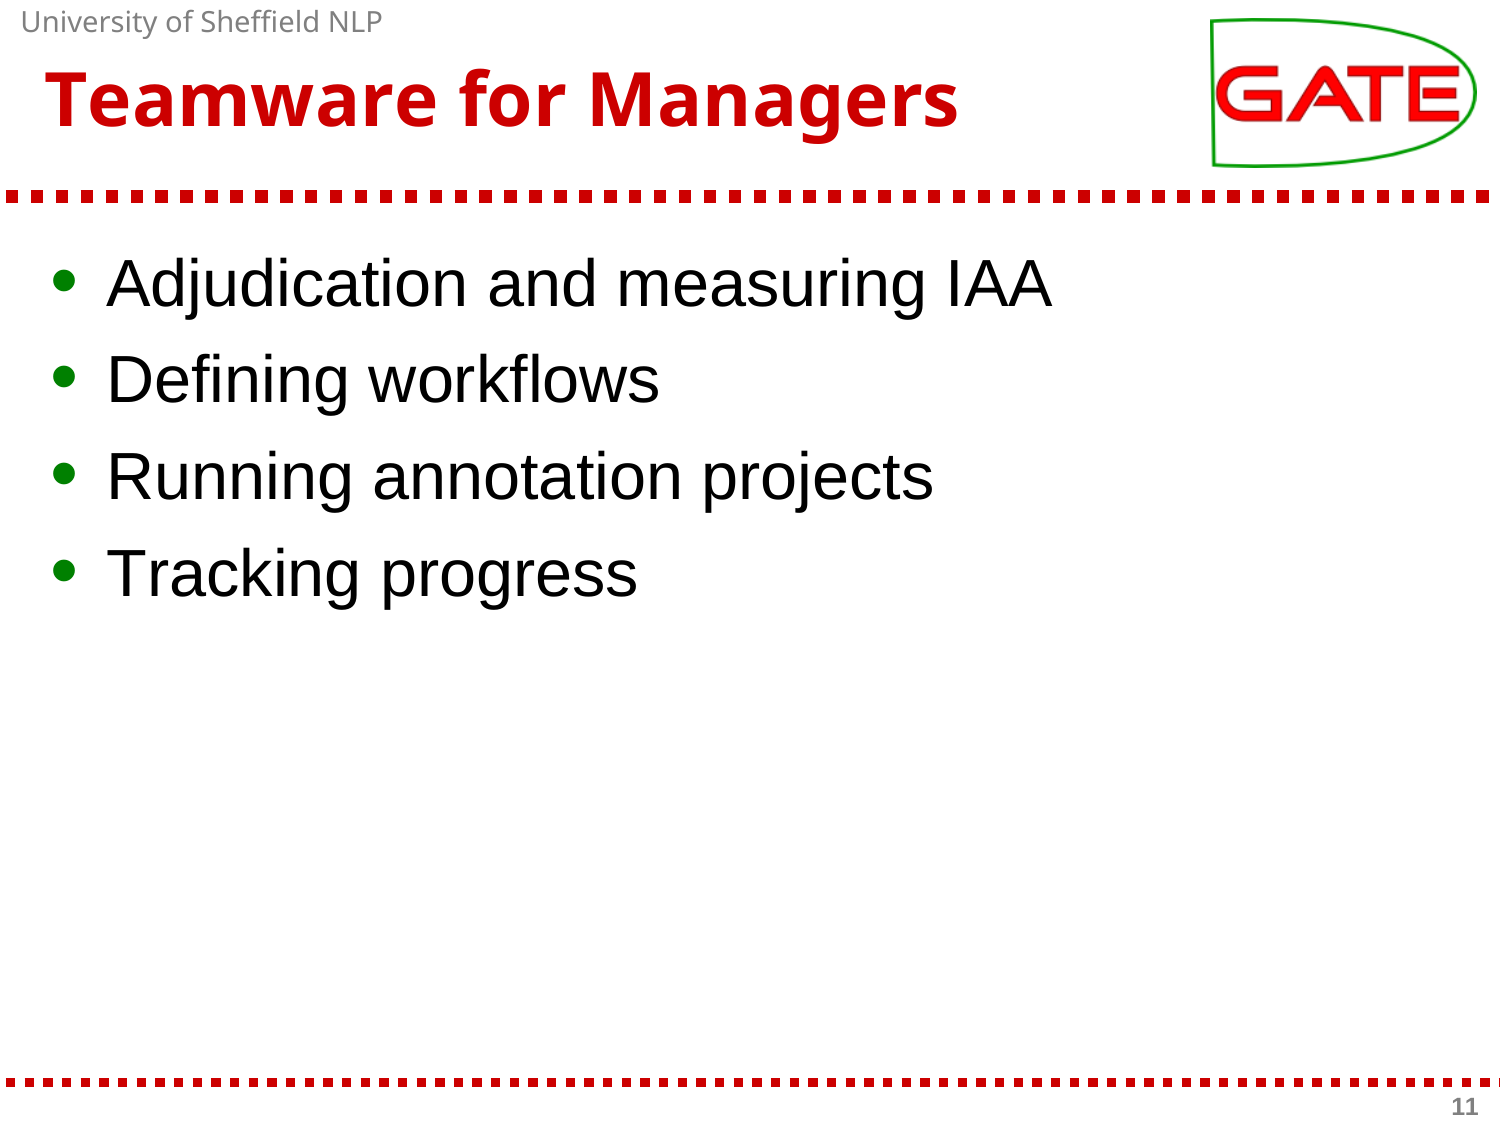

# Teamware for Managers
Adjudication and measuring IAA
Defining workflows
Running annotation projects
Tracking progress